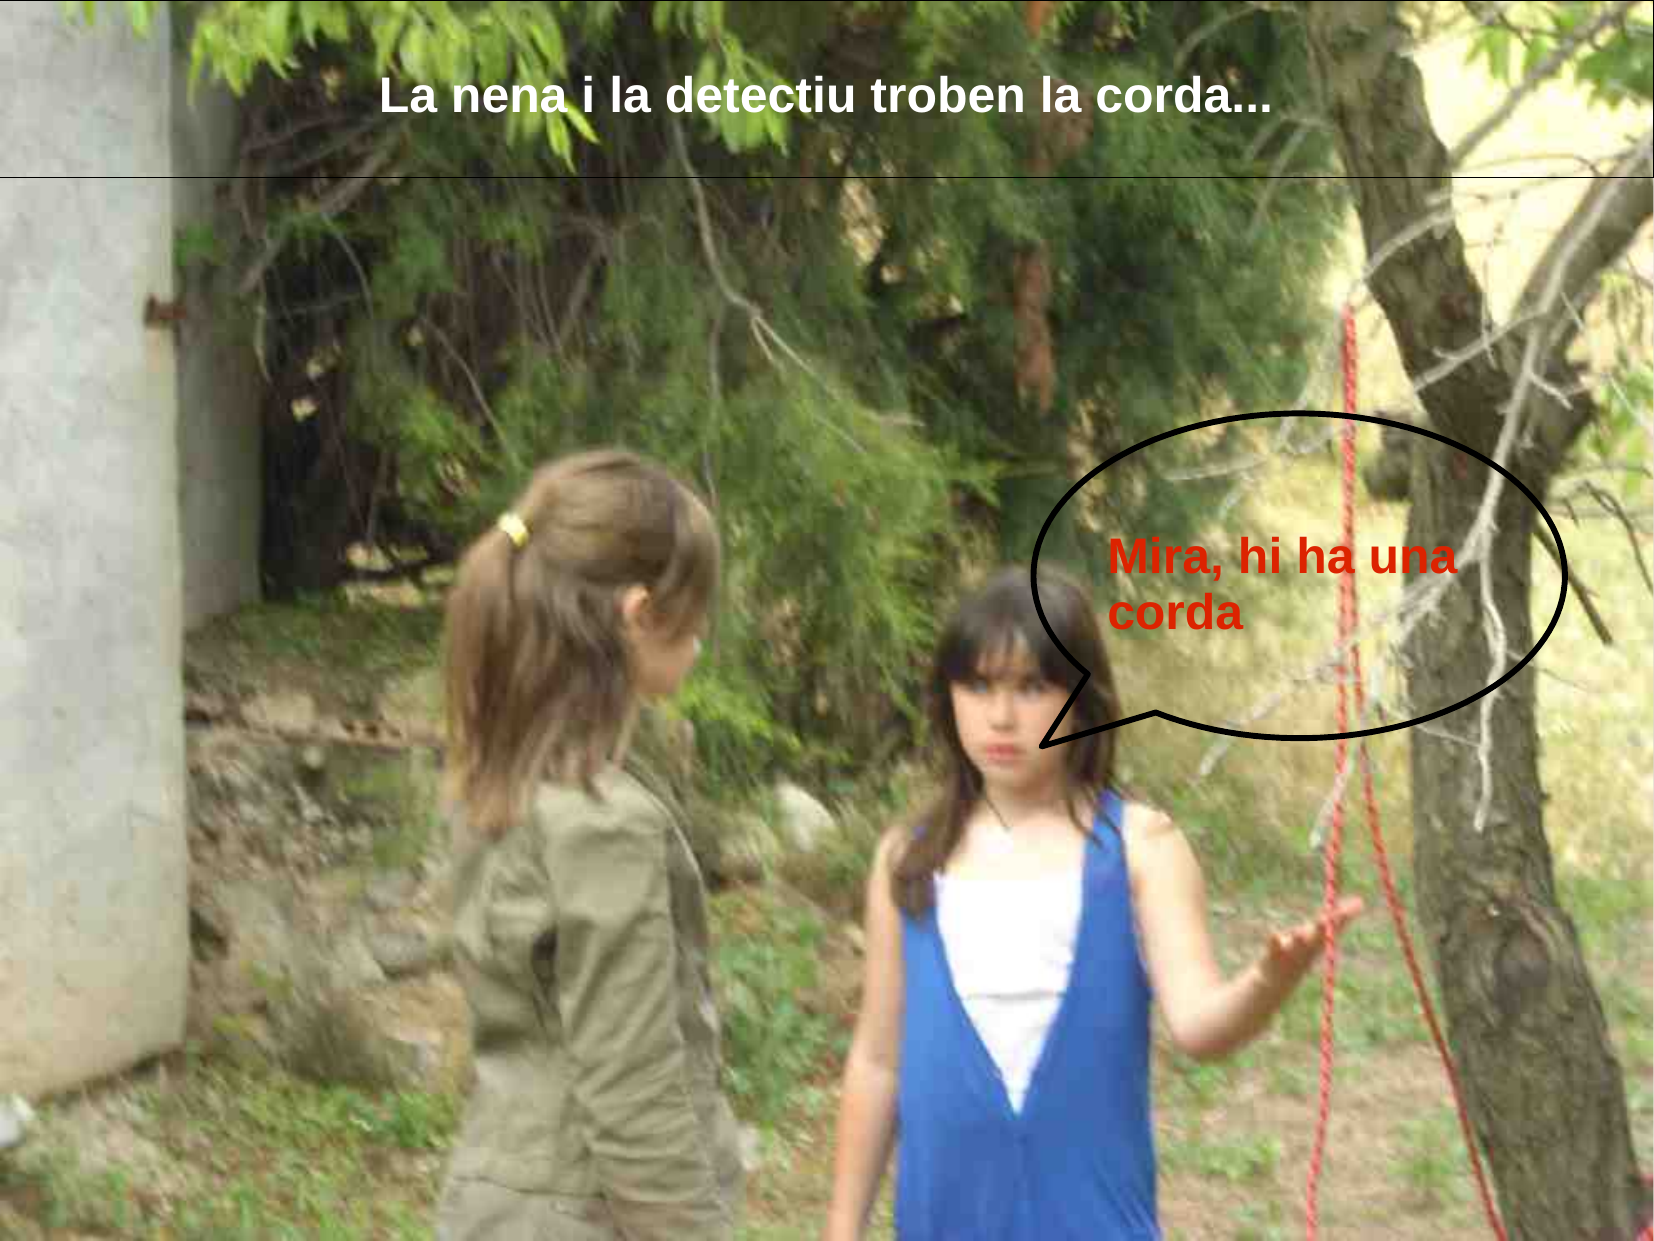

La nena i la detectiu troben la corda...
Mira, hi ha una corda